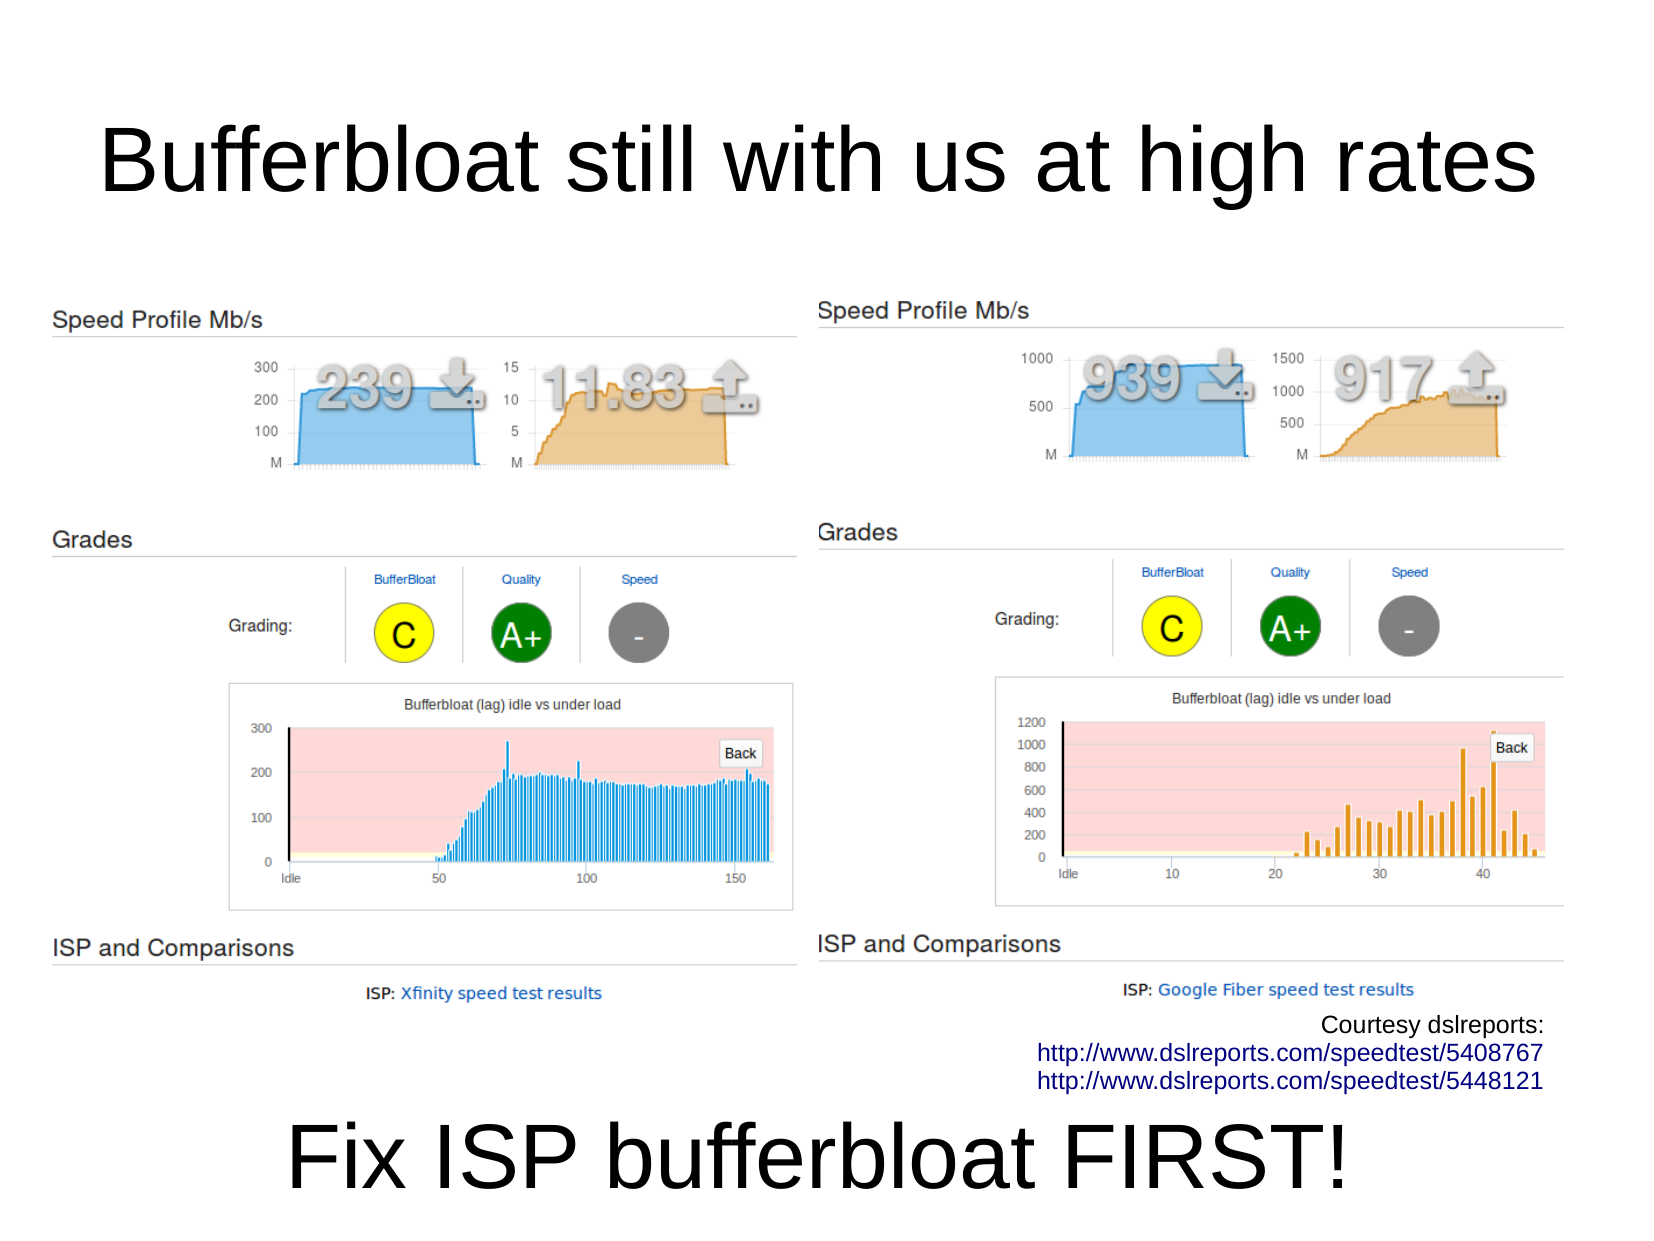

# Bufferbloat still with us at high rates
Courtesy dslreports:
http://www.dslreports.com/speedtest/5408767
http://www.dslreports.com/speedtest/5448121
Fix ISP bufferbloat FIRST!